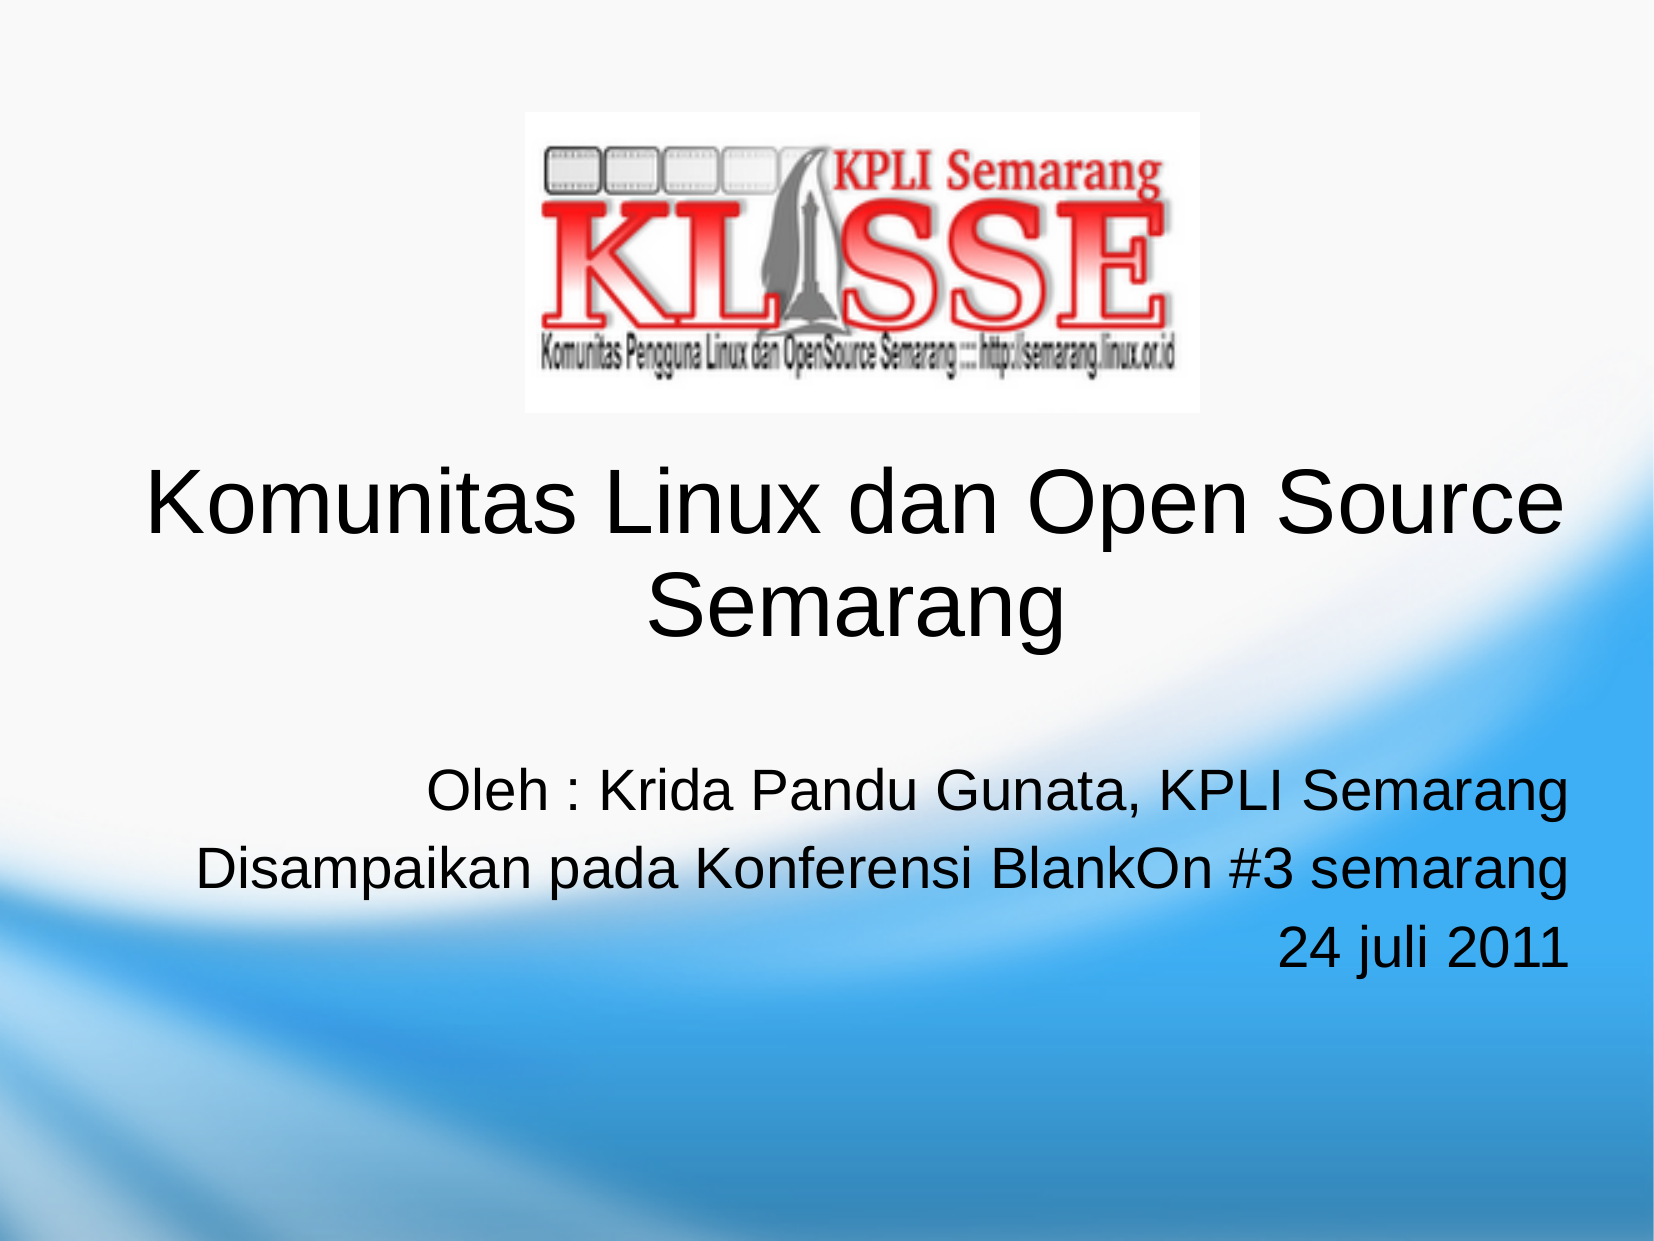

# Komunitas Linux dan Open Source Semarang
Oleh : Krida Pandu Gunata, KPLI Semarang
Disampaikan pada Konferensi BlankOn #3 semarang
24 juli 2011